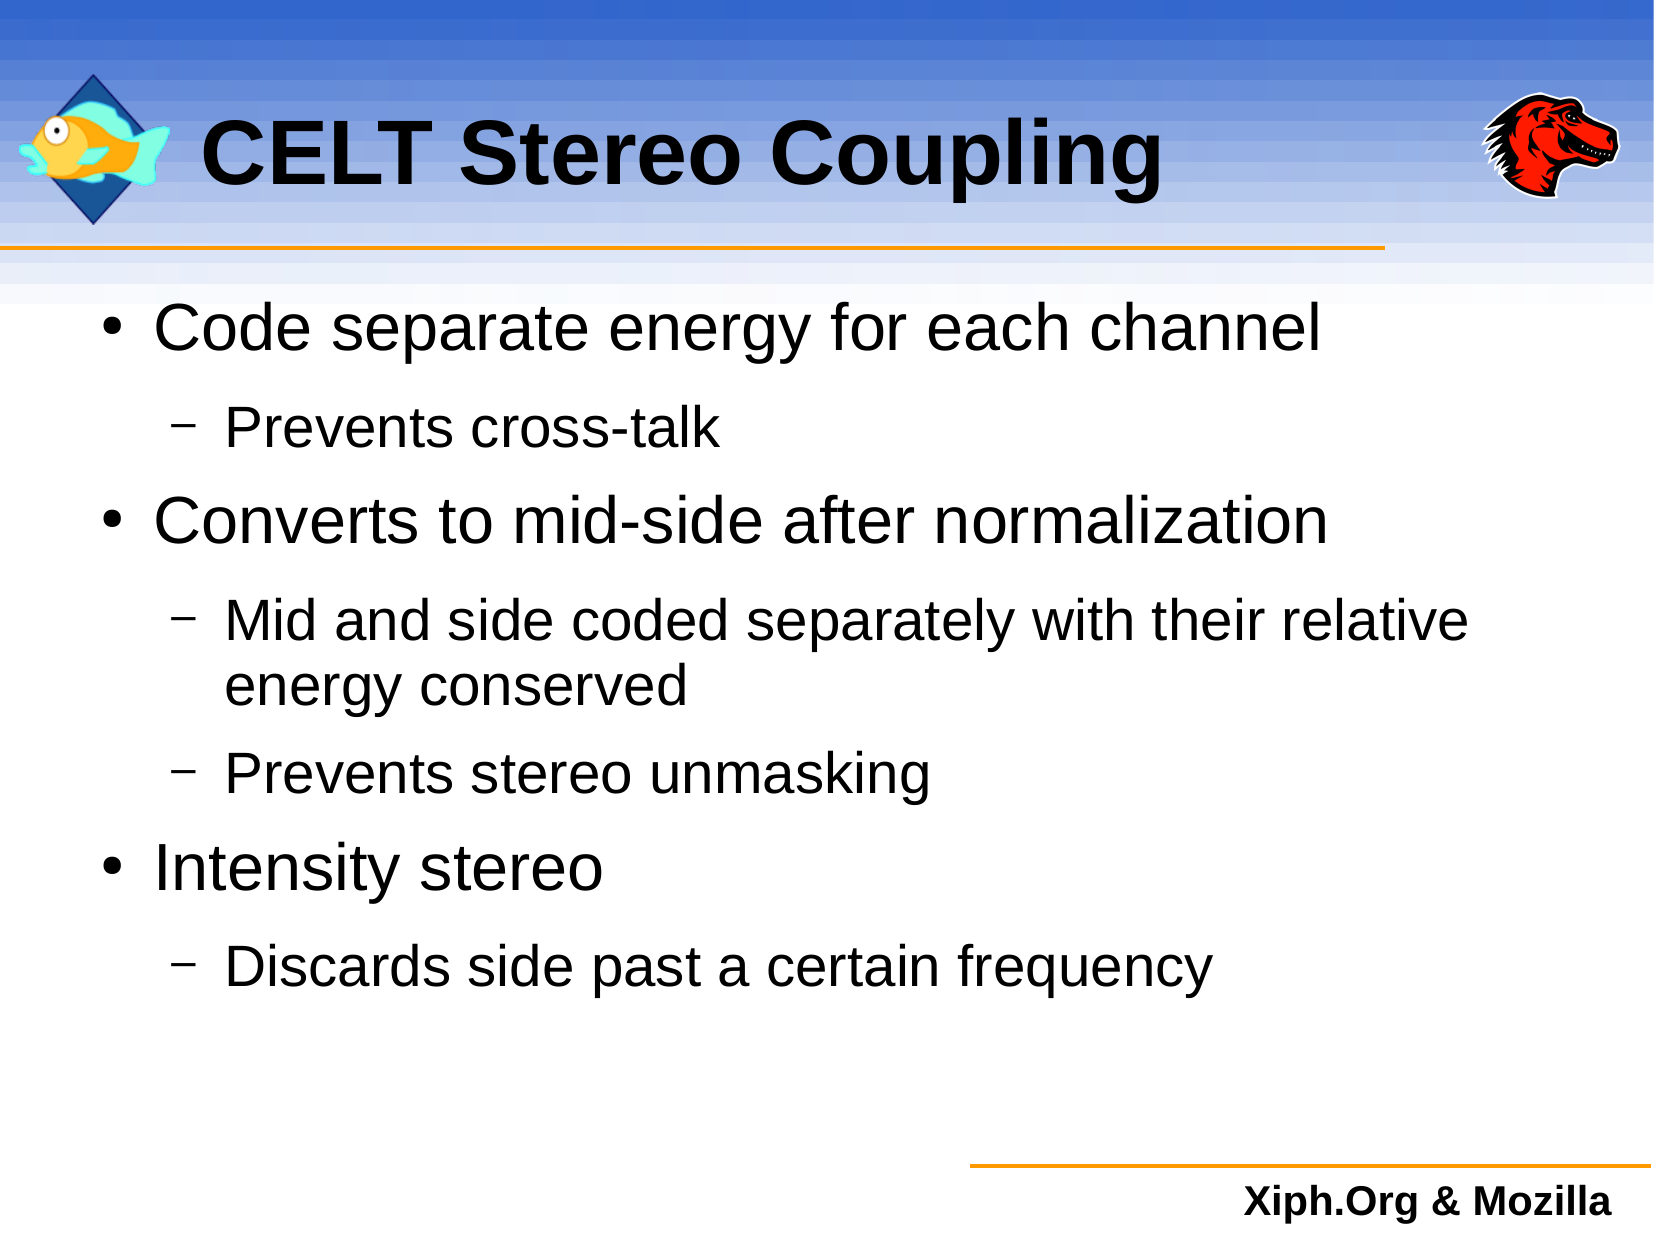

# CELT Stereo Coupling
Code separate energy for each channel
Prevents cross-talk
Converts to mid-side after normalization
Mid and side coded separately with their relative energy conserved
Prevents stereo unmasking
Intensity stereo
Discards side past a certain frequency